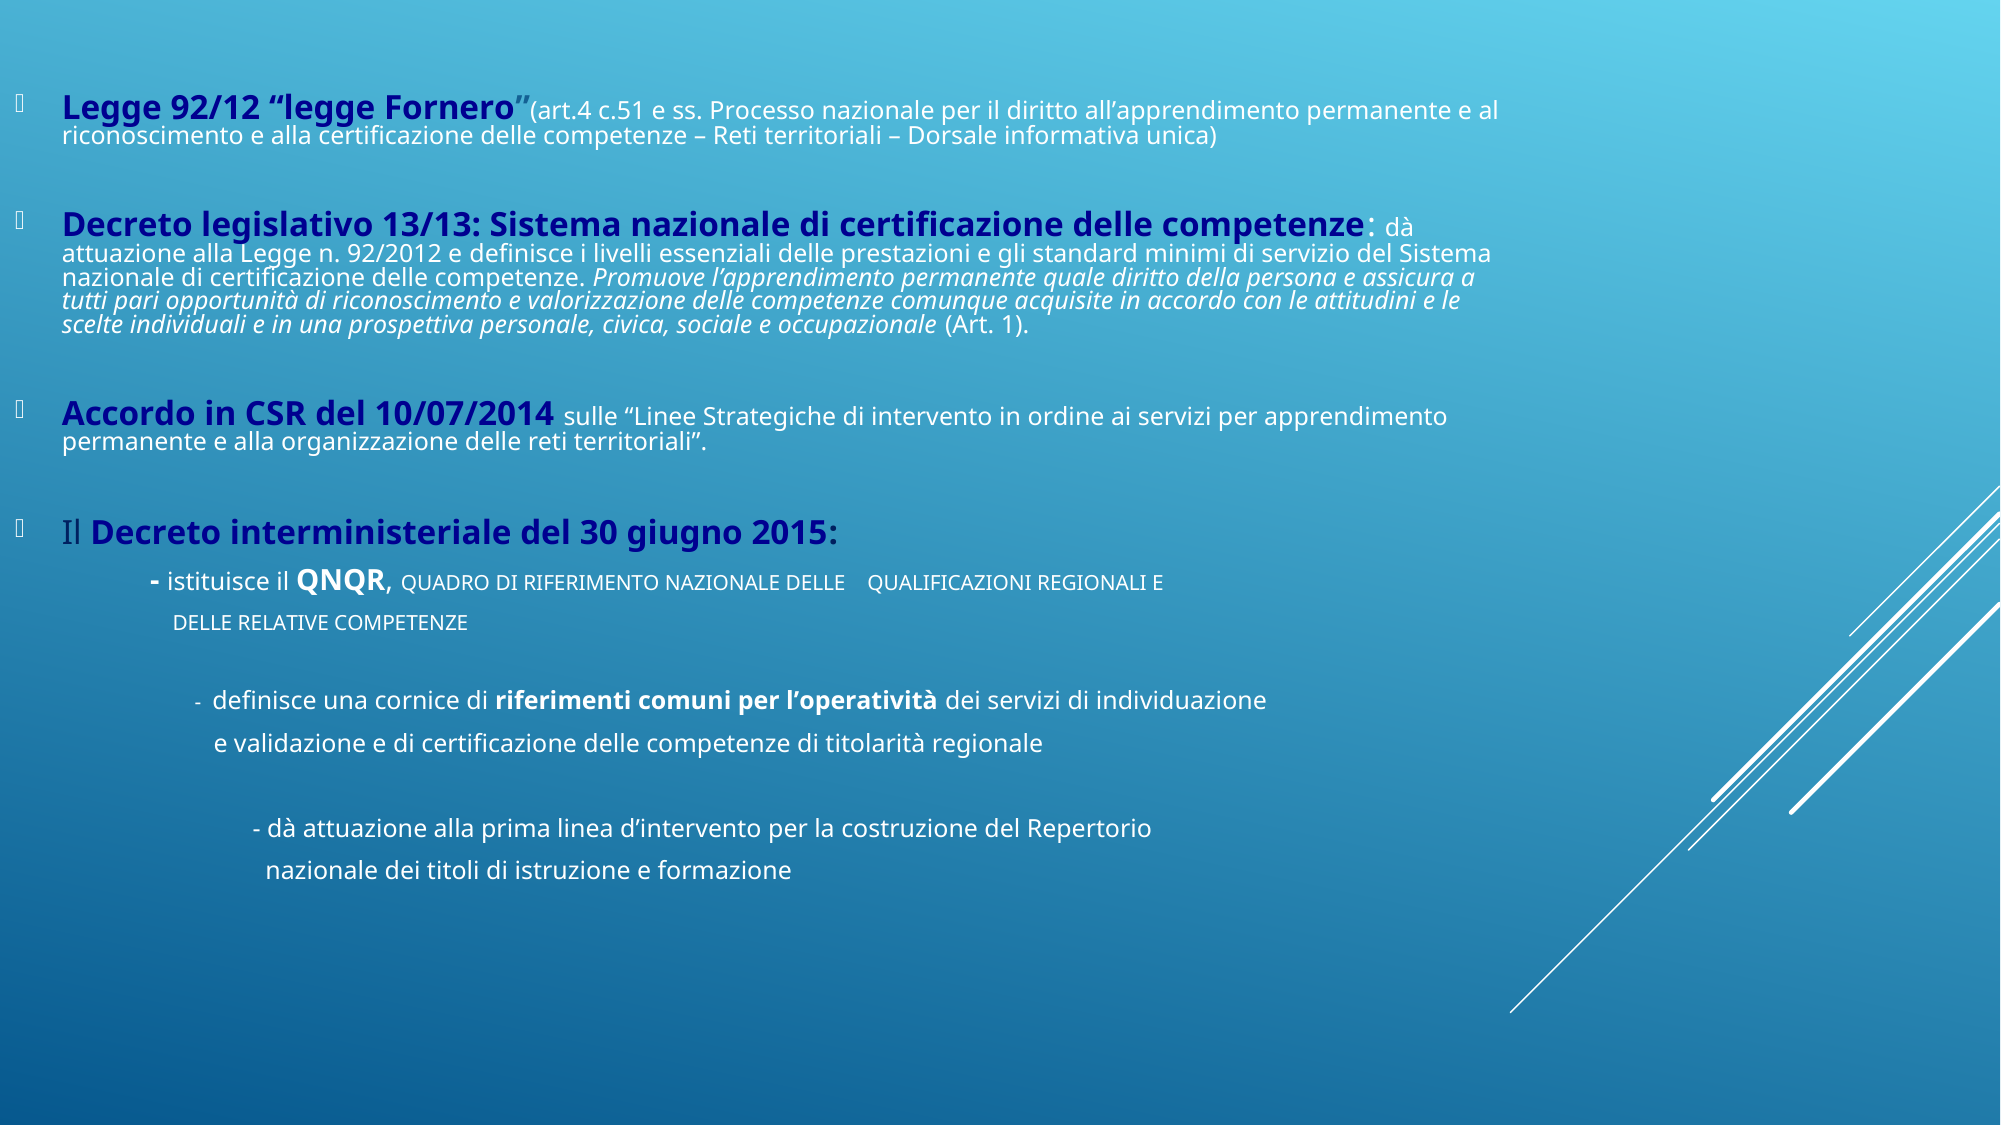

# Legge 92/12 “legge Fornero”(art.4 c.51 e ss. Processo nazionale per il diritto all’apprendimento permanente e al riconoscimento e alla certificazione delle competenze – Reti territoriali – Dorsale informativa unica)
Decreto legislativo 13/13: Sistema nazionale di certificazione delle competenze: dà attuazione alla Legge n. 92/2012 e definisce i livelli essenziali delle prestazioni e gli standard minimi di servizio del Sistema nazionale di certificazione delle competenze. Promuove l’apprendimento permanente quale diritto della persona e assicura a tutti pari opportunità di riconoscimento e valorizzazione delle competenze comunque acquisite in accordo con le attitudini e le scelte individuali e in una prospettiva personale, civica, sociale e occupazionale (Art. 1).
Accordo in CSR del 10/07/2014 sulle “Linee Strategiche di intervento in ordine ai servizi per apprendimento permanente e alla organizzazione delle reti territoriali”.
Il Decreto interministeriale del 30 giugno 2015:
 - istituisce il QNQR, QUADRO DI RIFERIMENTO NAZIONALE DELLE QUALIFICAZIONI REGIONALI E
 DELLE RELATIVE COMPETENZE
 - definisce una cornice di riferimenti comuni per l’operatività dei servizi di individuazione
 e validazione e di certificazione delle competenze di titolarità regionale
 - dà attuazione alla prima linea d’intervento per la costruzione del Repertorio
 nazionale dei titoli di istruzione e formazione